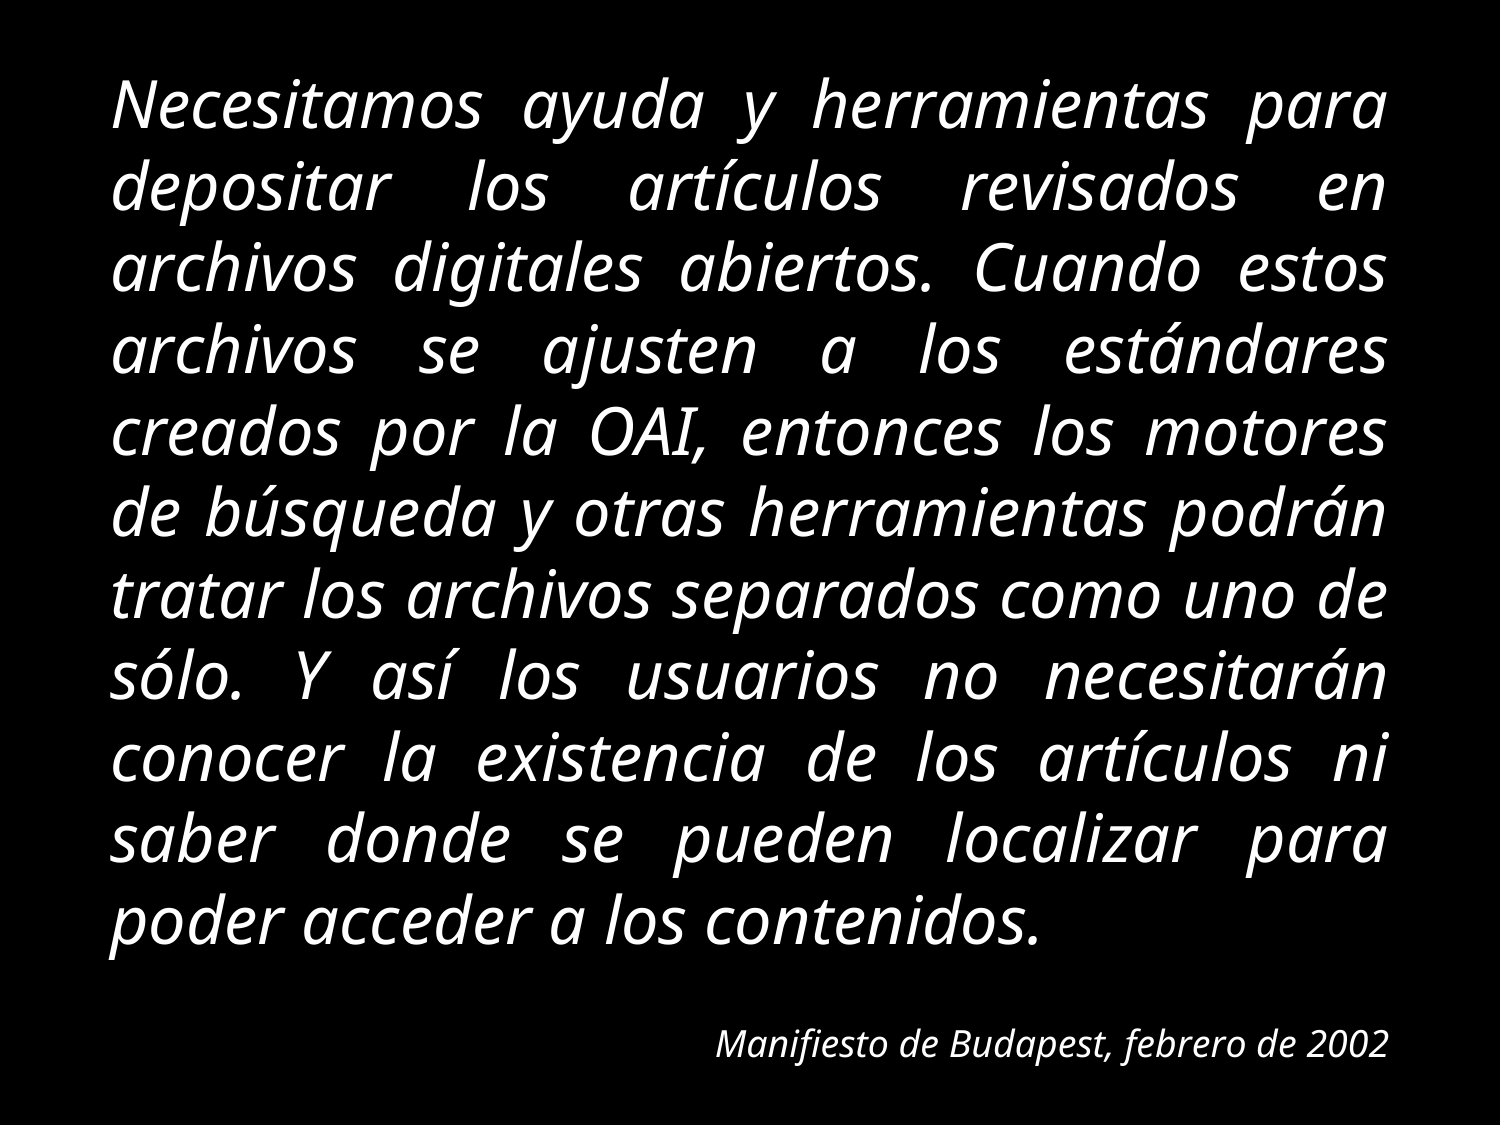

# Necesitamos ayuda y herramientas para depositar los artículos revisados en archivos digitales abiertos. Cuando estos archivos se ajusten a los estándares creados por la OAI, entonces los motores de búsqueda y otras herramientas podrán tratar los archivos separados como uno de sólo. Y así los usuarios no necesitarán conocer la existencia de los artículos ni saber donde se pueden localizar para poder acceder a los contenidos.
Manifiesto de Budapest, febrero de 2002